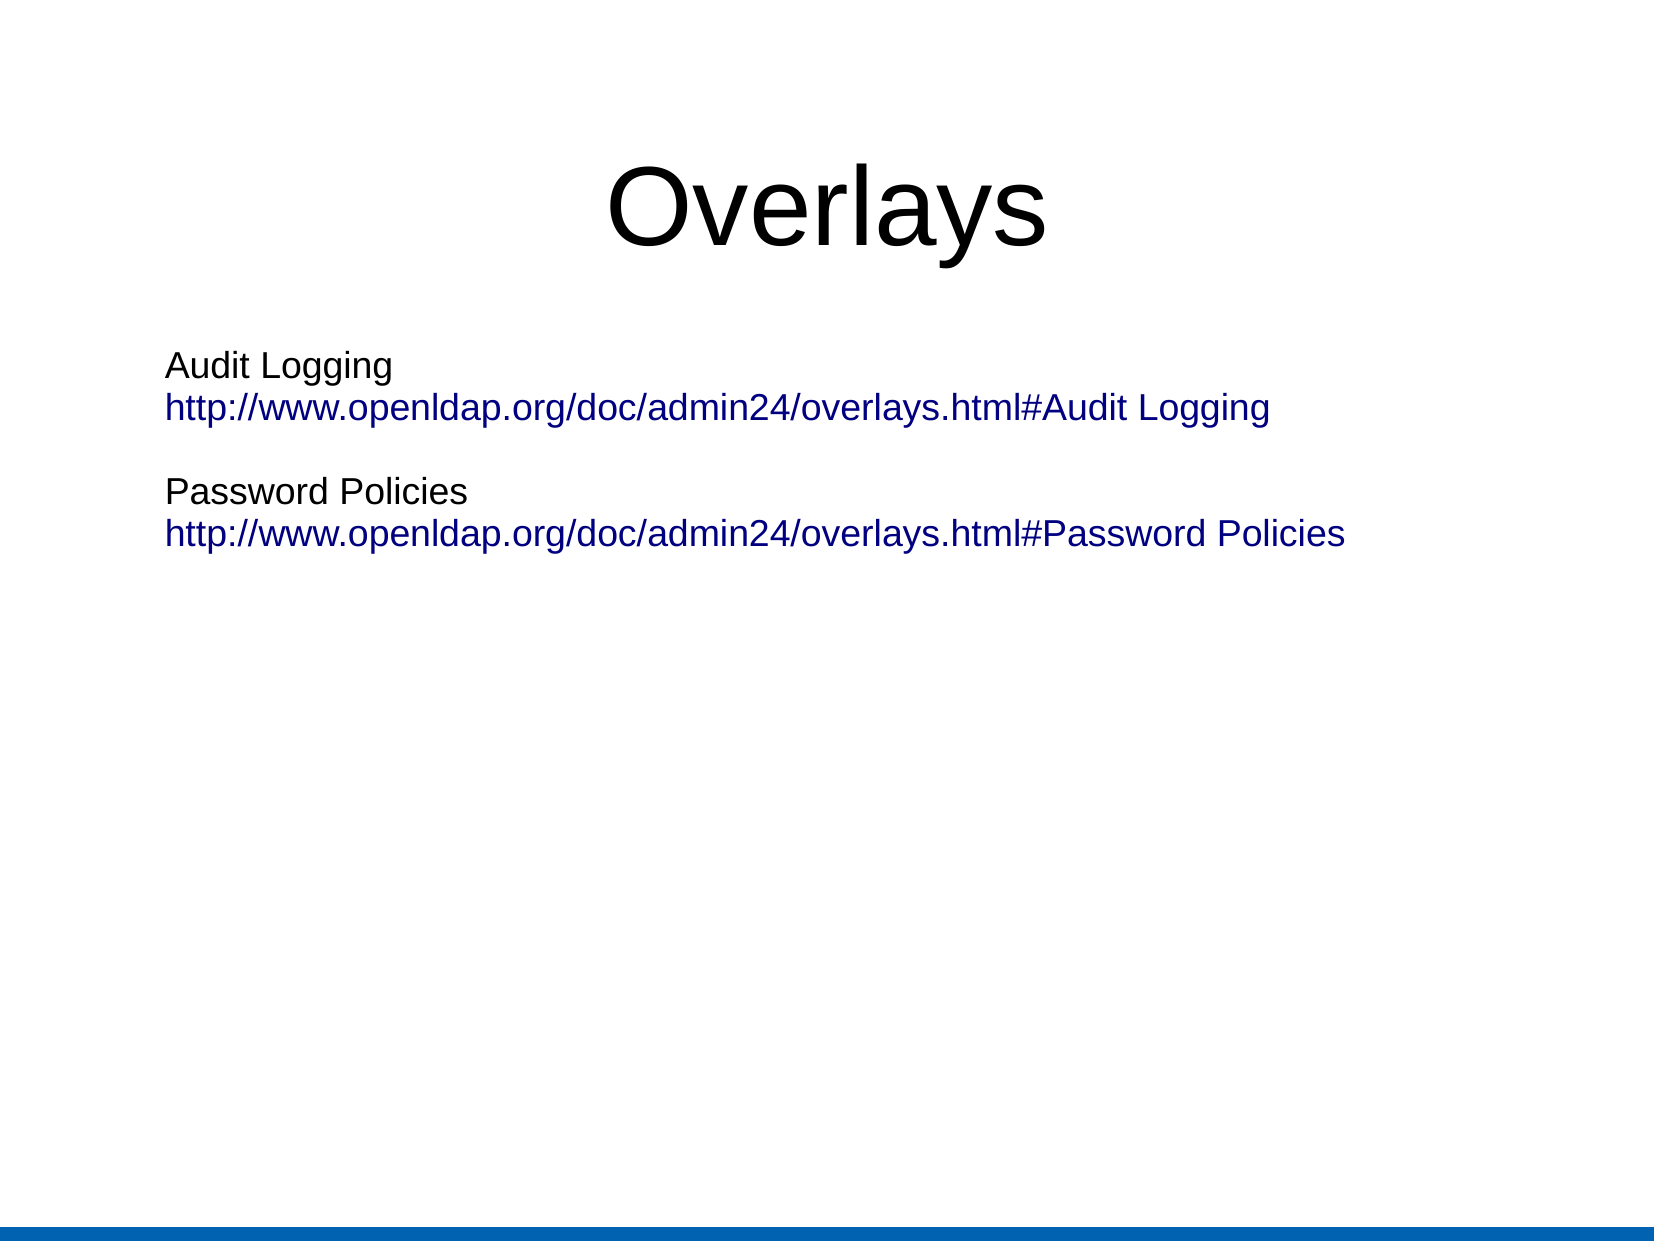

# Overlays
Audit Logging
http://www.openldap.org/doc/admin24/overlays.html#Audit Logging
Password Policies
http://www.openldap.org/doc/admin24/overlays.html#Password Policies